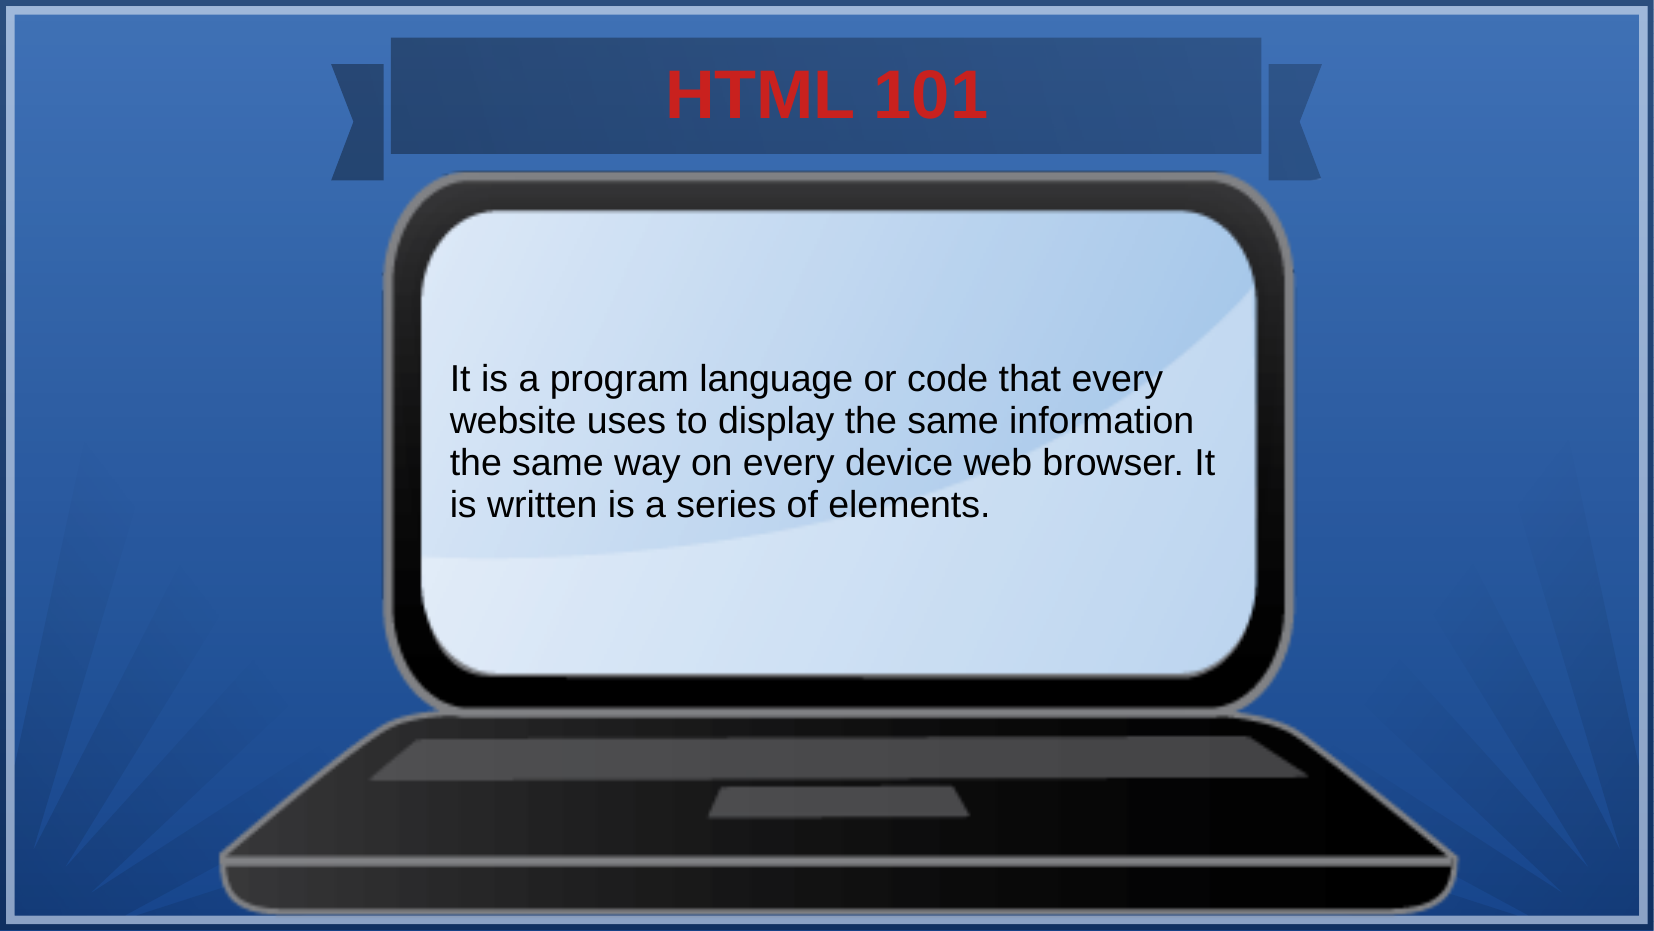

# HTML 101
It is a program language or code that every website uses to display the same information the same way on every device web browser. It is written is a series of elements.